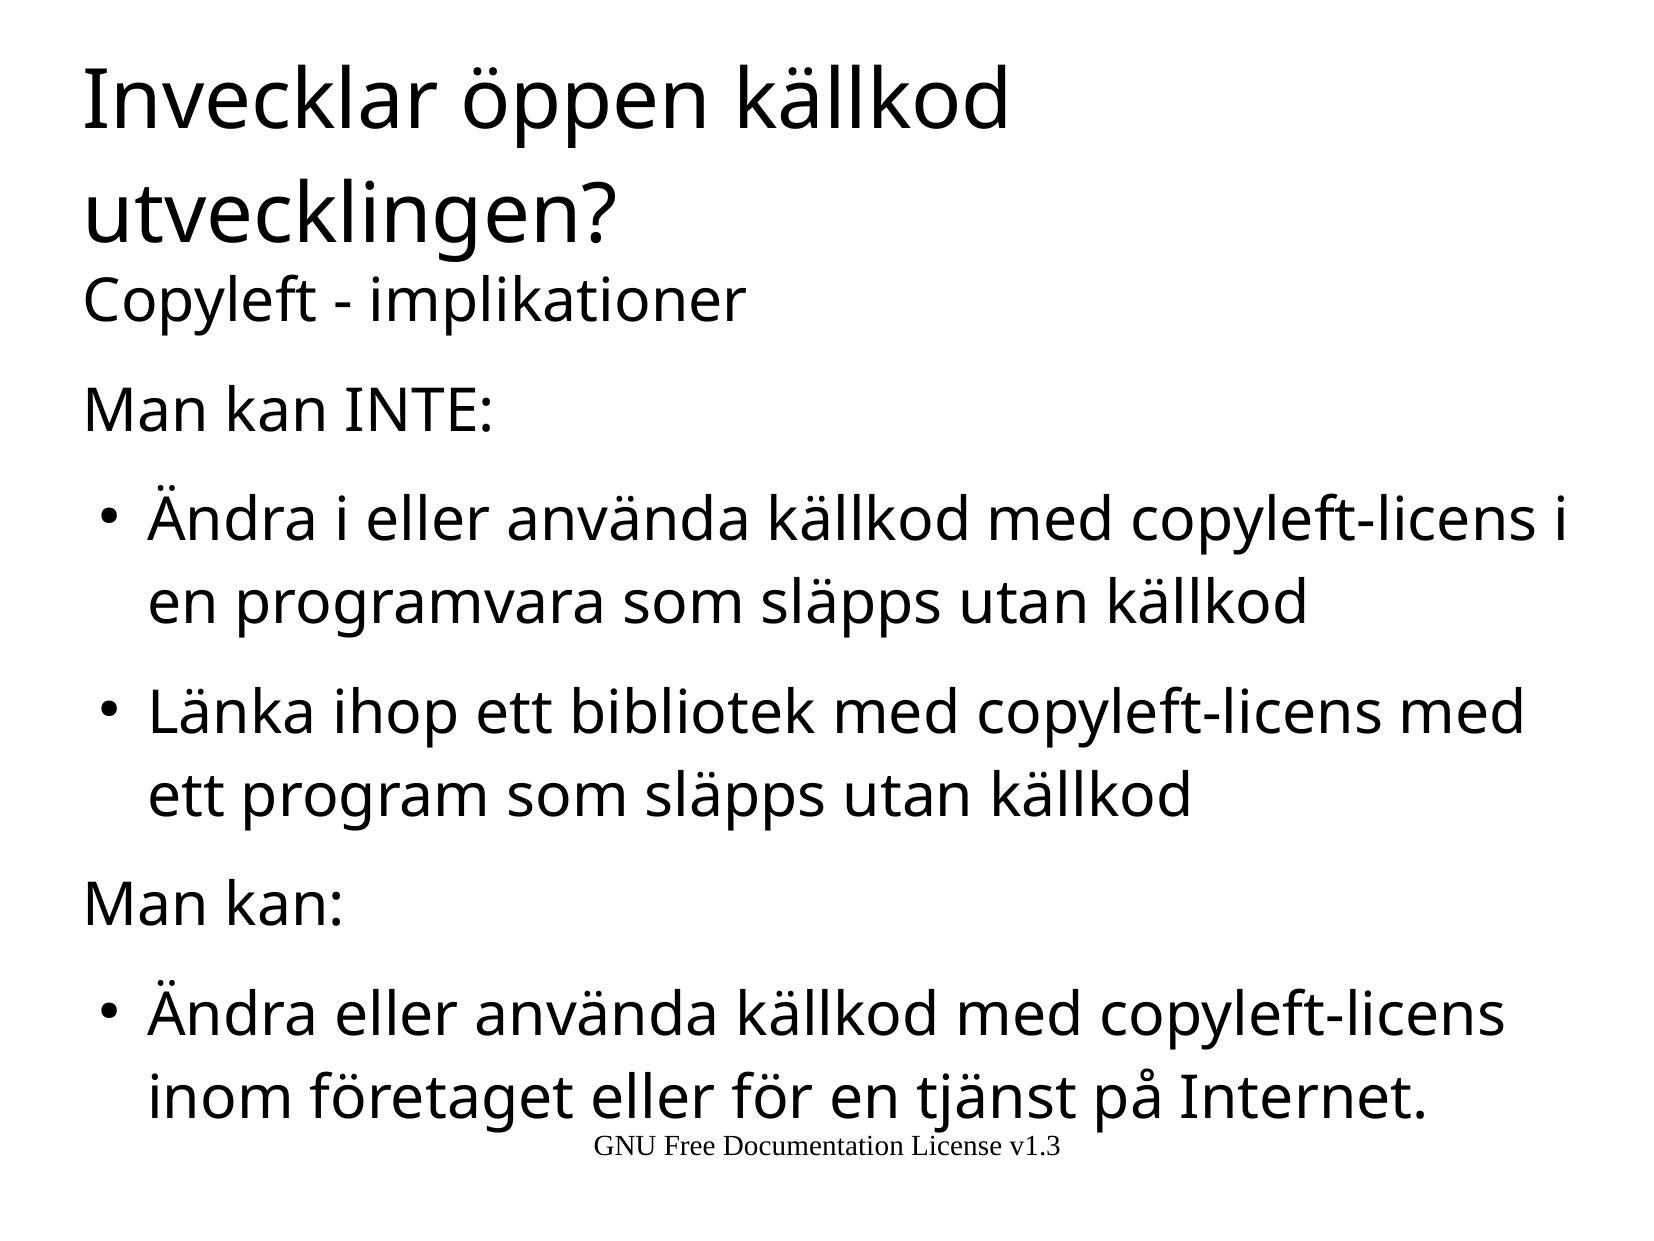

# Invecklar öppen källkod utvecklingen?
Copyleft - implikationer
Man kan INTE:
Ändra i eller använda källkod med copyleft-licens i en programvara som släpps utan källkod
Länka ihop ett bibliotek med copyleft-licens med ett program som släpps utan källkod
Man kan:
Ändra eller använda källkod med copyleft-licens inom företaget eller för en tjänst på Internet.
GNU Free Documentation License v1.3